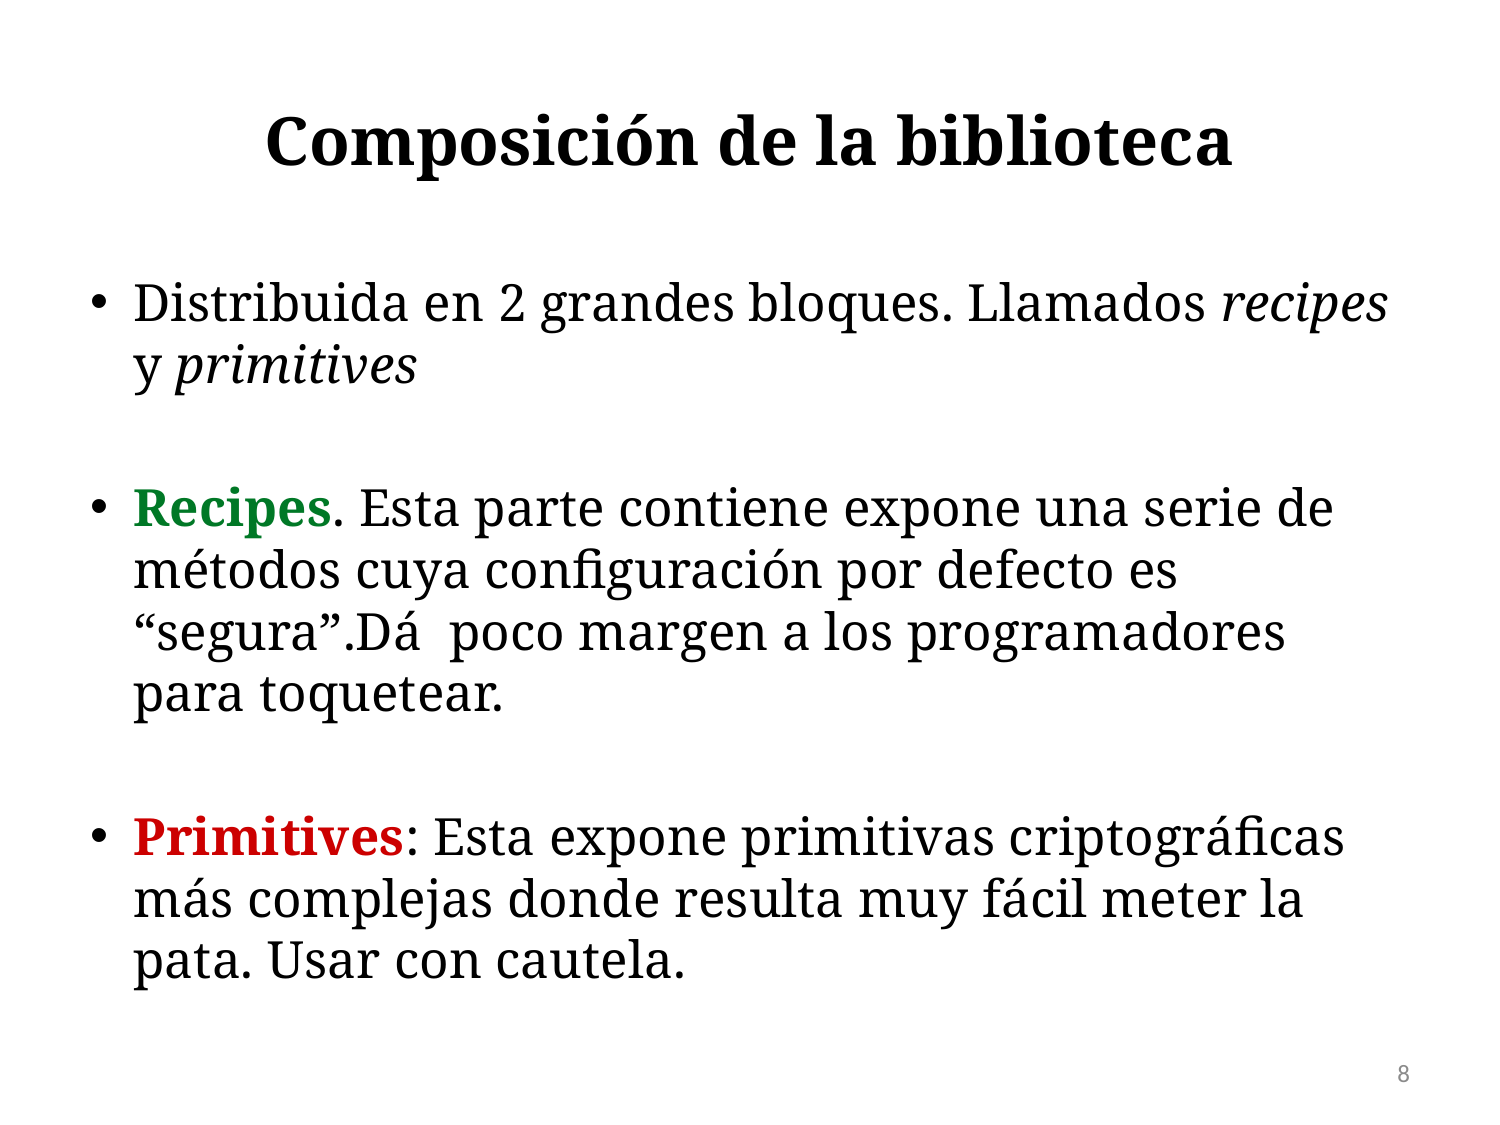

# Composición de la biblioteca
Distribuida en 2 grandes bloques. Llamados recipes y primitives
Recipes. Esta parte contiene expone una serie de métodos cuya configuración por defecto es “segura”.Dá poco margen a los programadores para toquetear.
Primitives: Esta expone primitivas criptográficas más complejas donde resulta muy fácil meter la pata. Usar con cautela.
Luis González Fernández - Cryptography
8